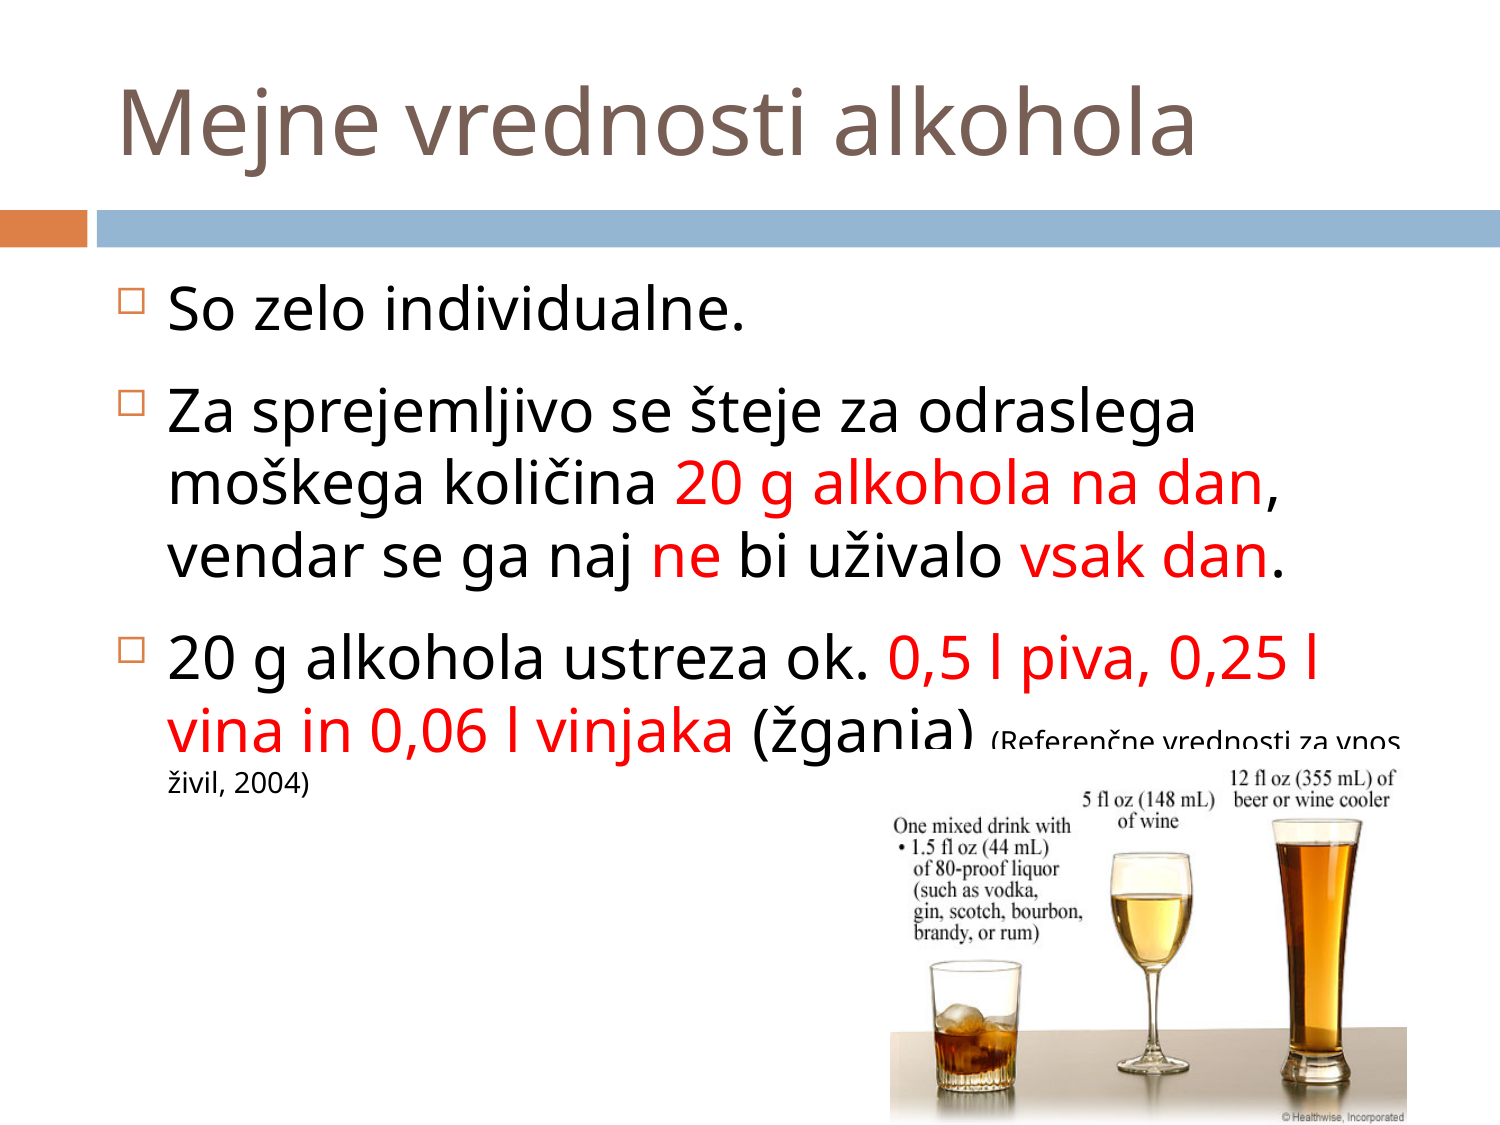

# Mejne vrednosti alkohola
So zelo individualne.
Za sprejemljivo se šteje za odraslega moškega količina 20 g alkohola na dan, vendar se ga naj ne bi uživalo vsak dan.
20 g alkohola ustreza ok. 0,5 l piva, 0,25 l vina in 0,06 l vinjaka (žganja) (Referenčne vrednosti za vnos živil, 2004)